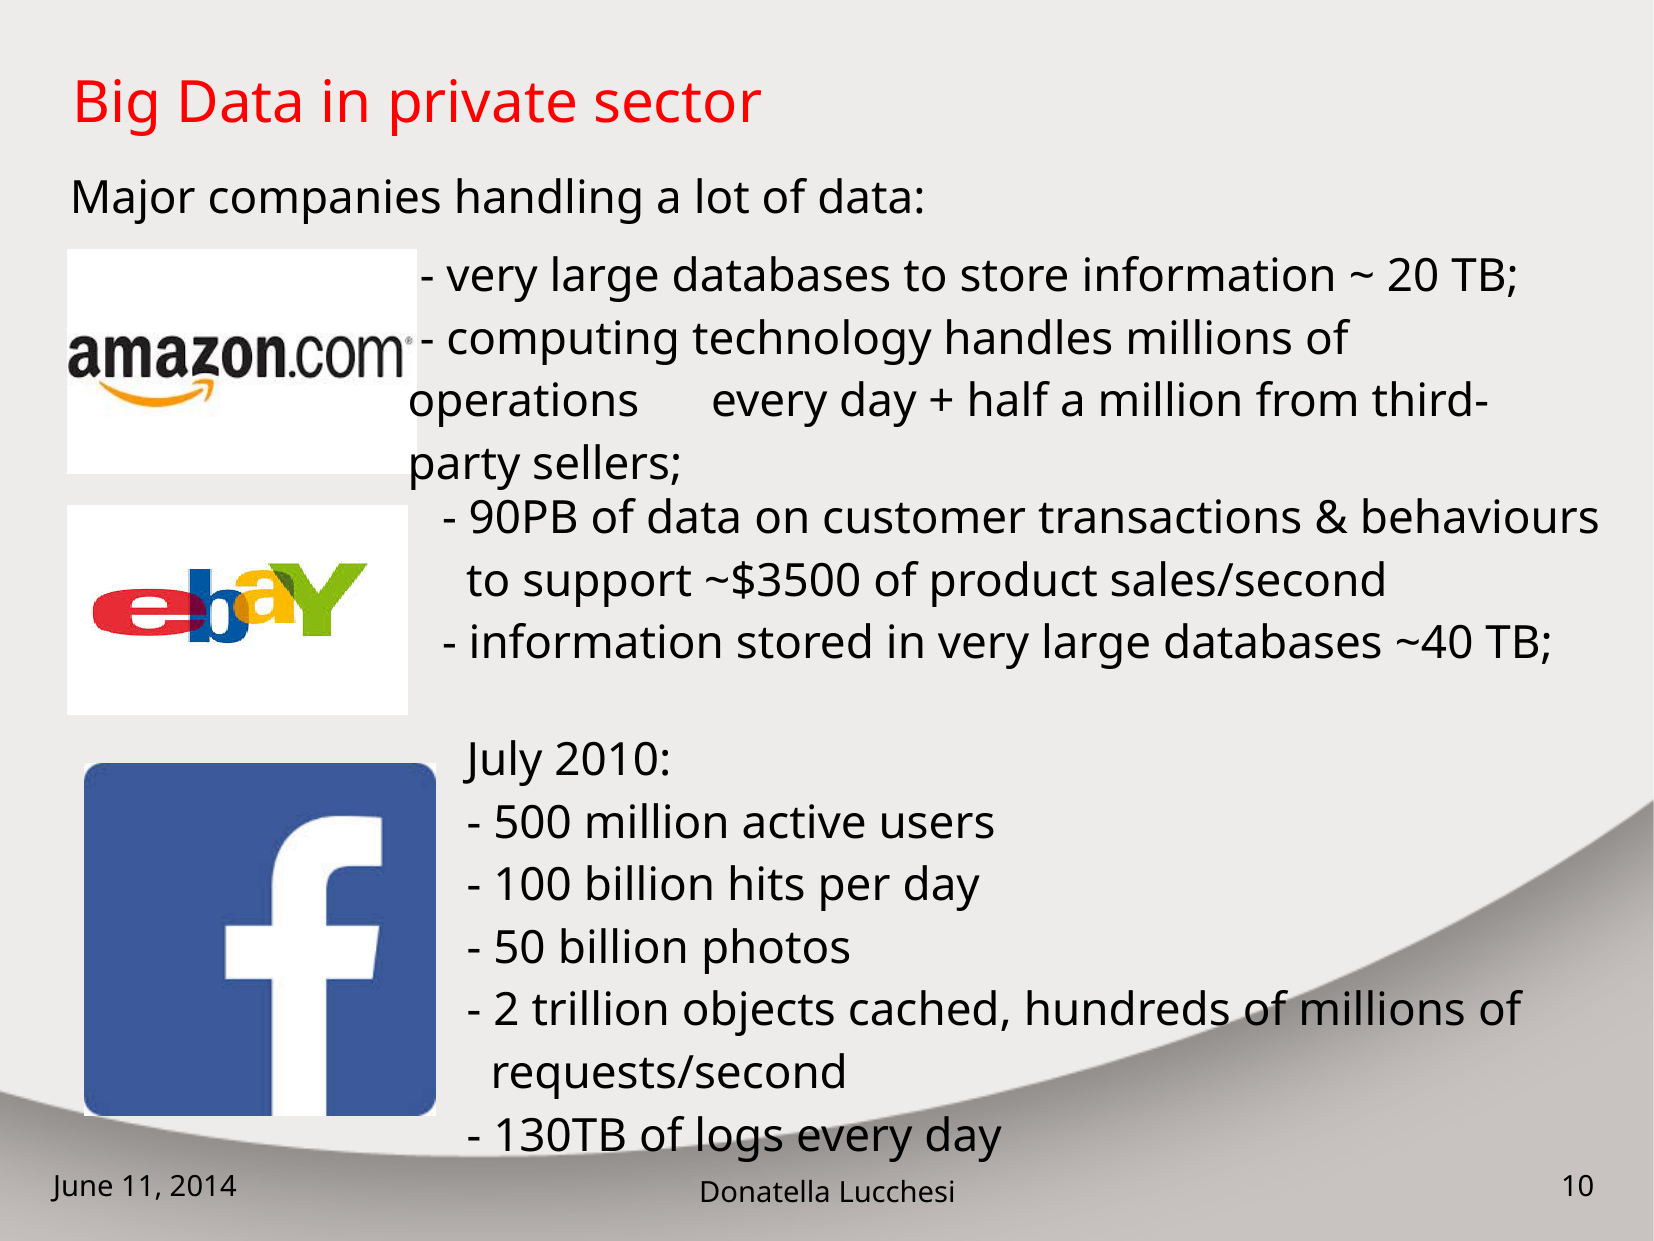

Big Data in private sector
Major companies handling a lot of data:
 - very large databases to store information ~ 20 TB;
 - computing technology handles millions of operations every day + half a million from third-party sellers;
- 90PB of data on customer transactions & behaviours
 to support ~$3500 of product sales/second
- information stored in very large databases ~40 TB;
July 2010:
- 500 million active users
- 100 billion hits per day
- 50 billion photos
- 2 trillion objects cached, hundreds of millions of
 requests/second
- 130TB of logs every day
June 11, 2014
10
Donatella Lucchesi